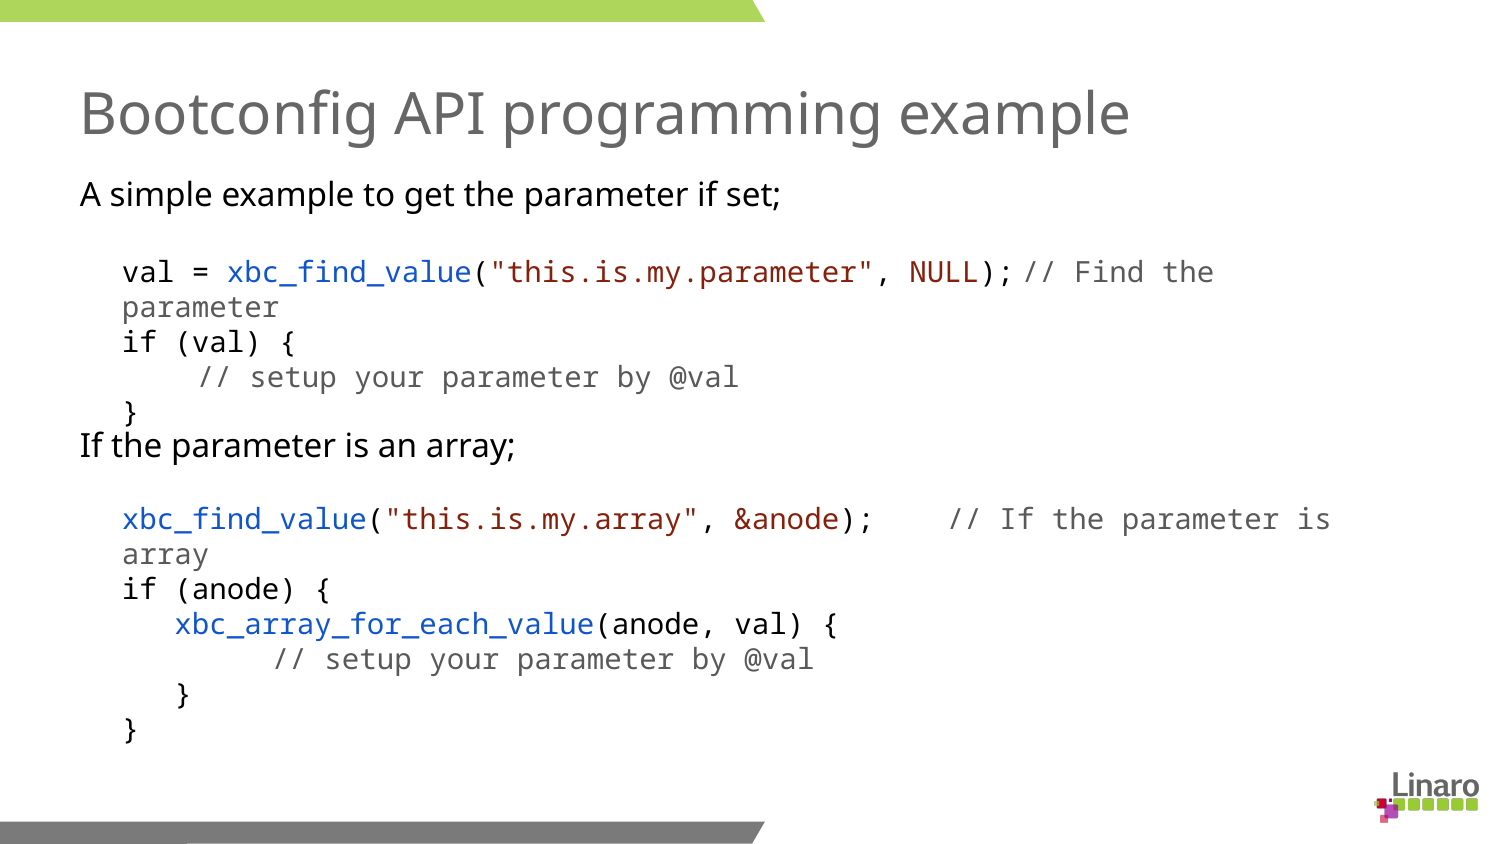

# Bootconfig API programming example
A simple example to get the parameter if set;
If the parameter is an array;
val = xbc_find_value("this.is.my.parameter", NULL);	// Find the parameter
if (val) {
	// setup your parameter by @val
}
xbc_find_value("this.is.my.array", &anode);	// If the parameter is array
if (anode) {
 xbc_array_for_each_value(anode, val) {
		// setup your parameter by @val
 }
}